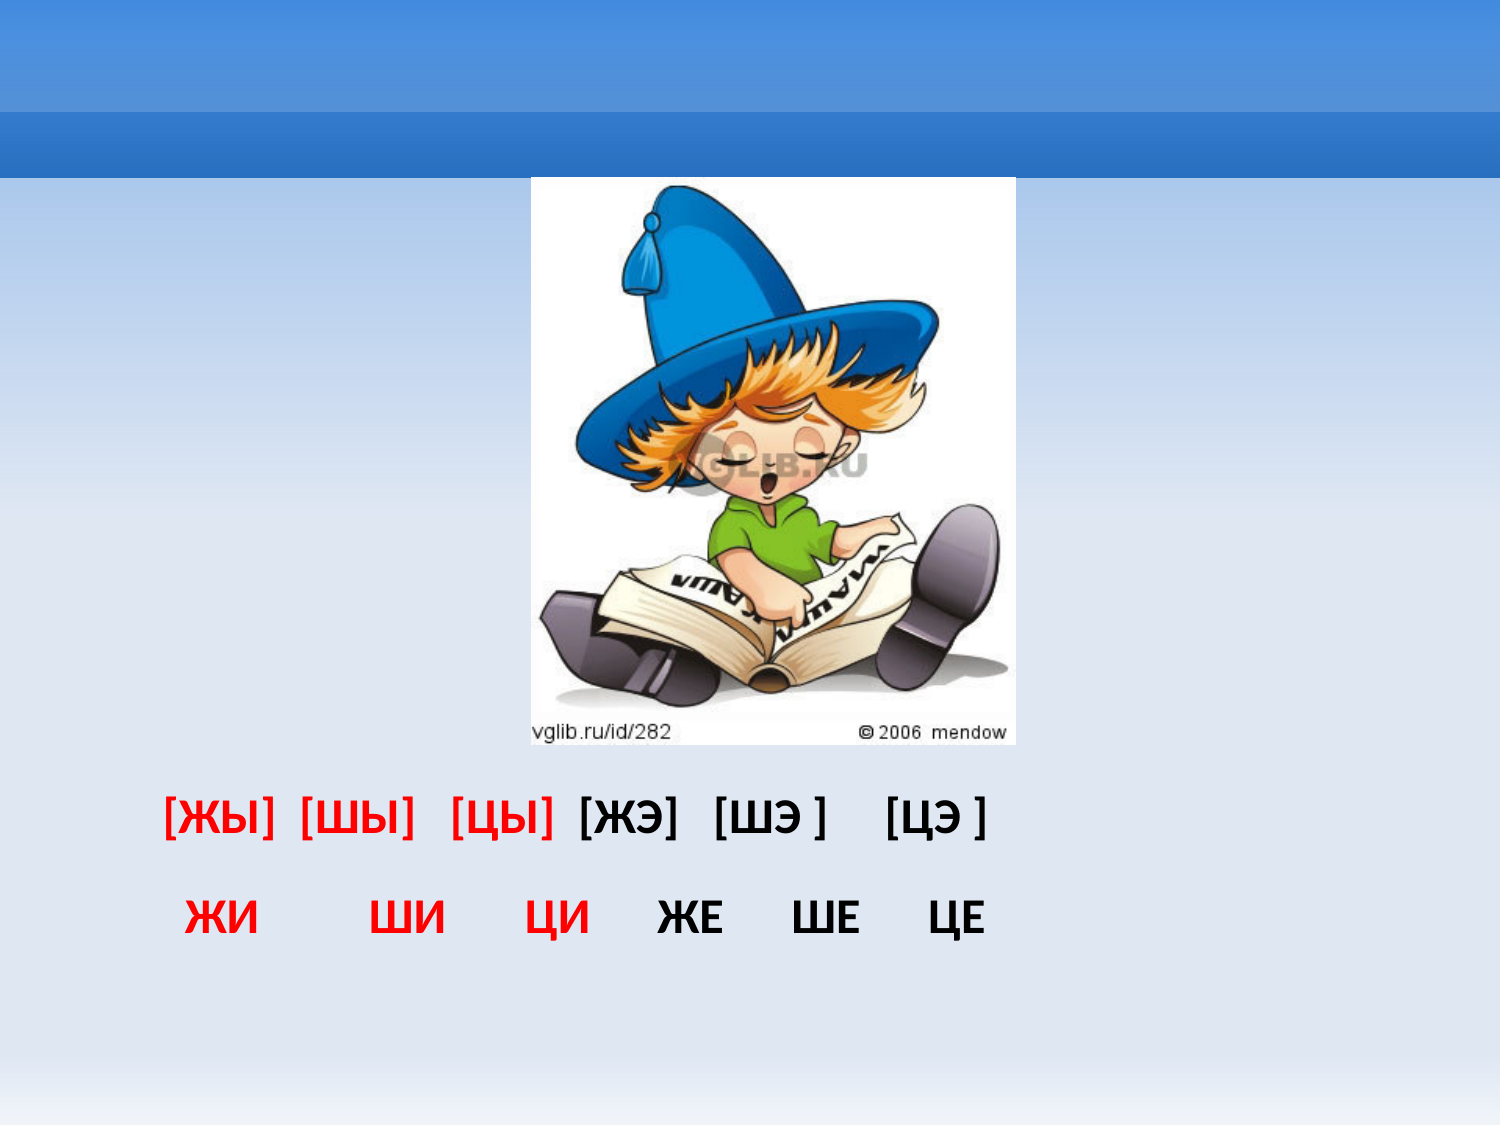

[ЖЫ] [ШЫ] [ЦЫ] [ЖЭ] [ШЭ ] [ЦЭ ]
 ЖИ	 ШИ ЦИ ЖЕ ШЕ ЦЕ